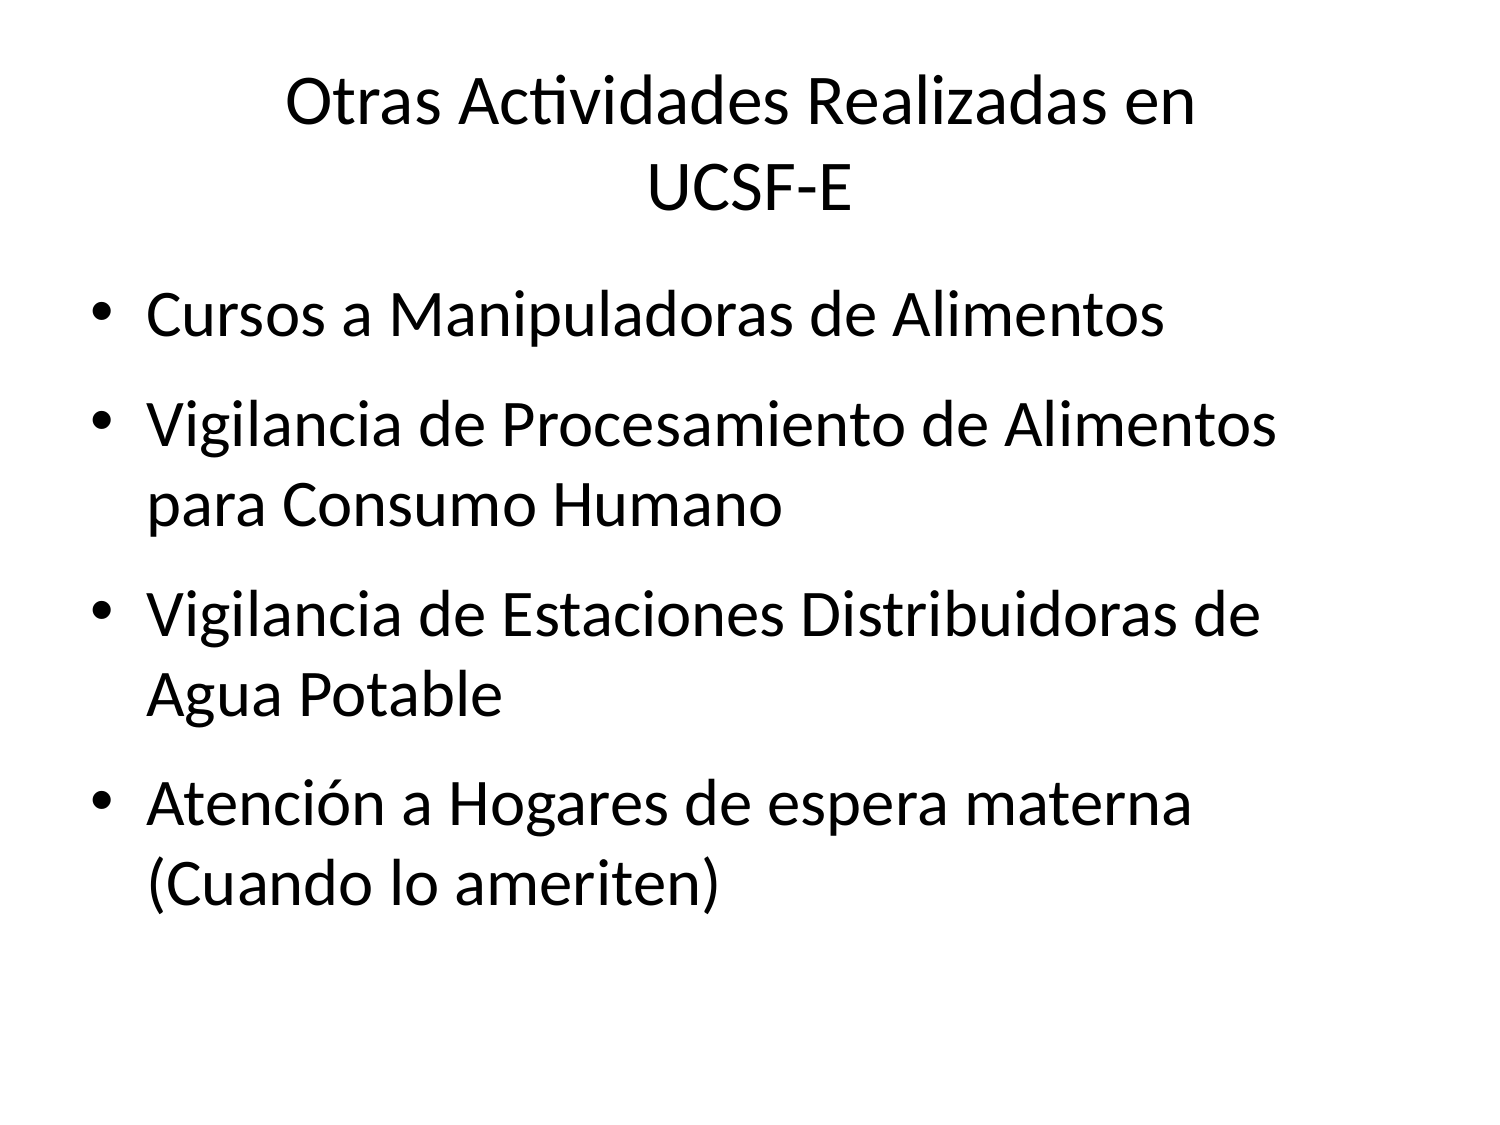

Otras Actividades Realizadas en
UCSF-E
# Cursos a Manipuladoras de Alimentos
Vigilancia de Procesamiento de Alimentos para Consumo Humano
Vigilancia de Estaciones Distribuidoras de Agua Potable
Atención a Hogares de espera materna (Cuando lo ameriten)